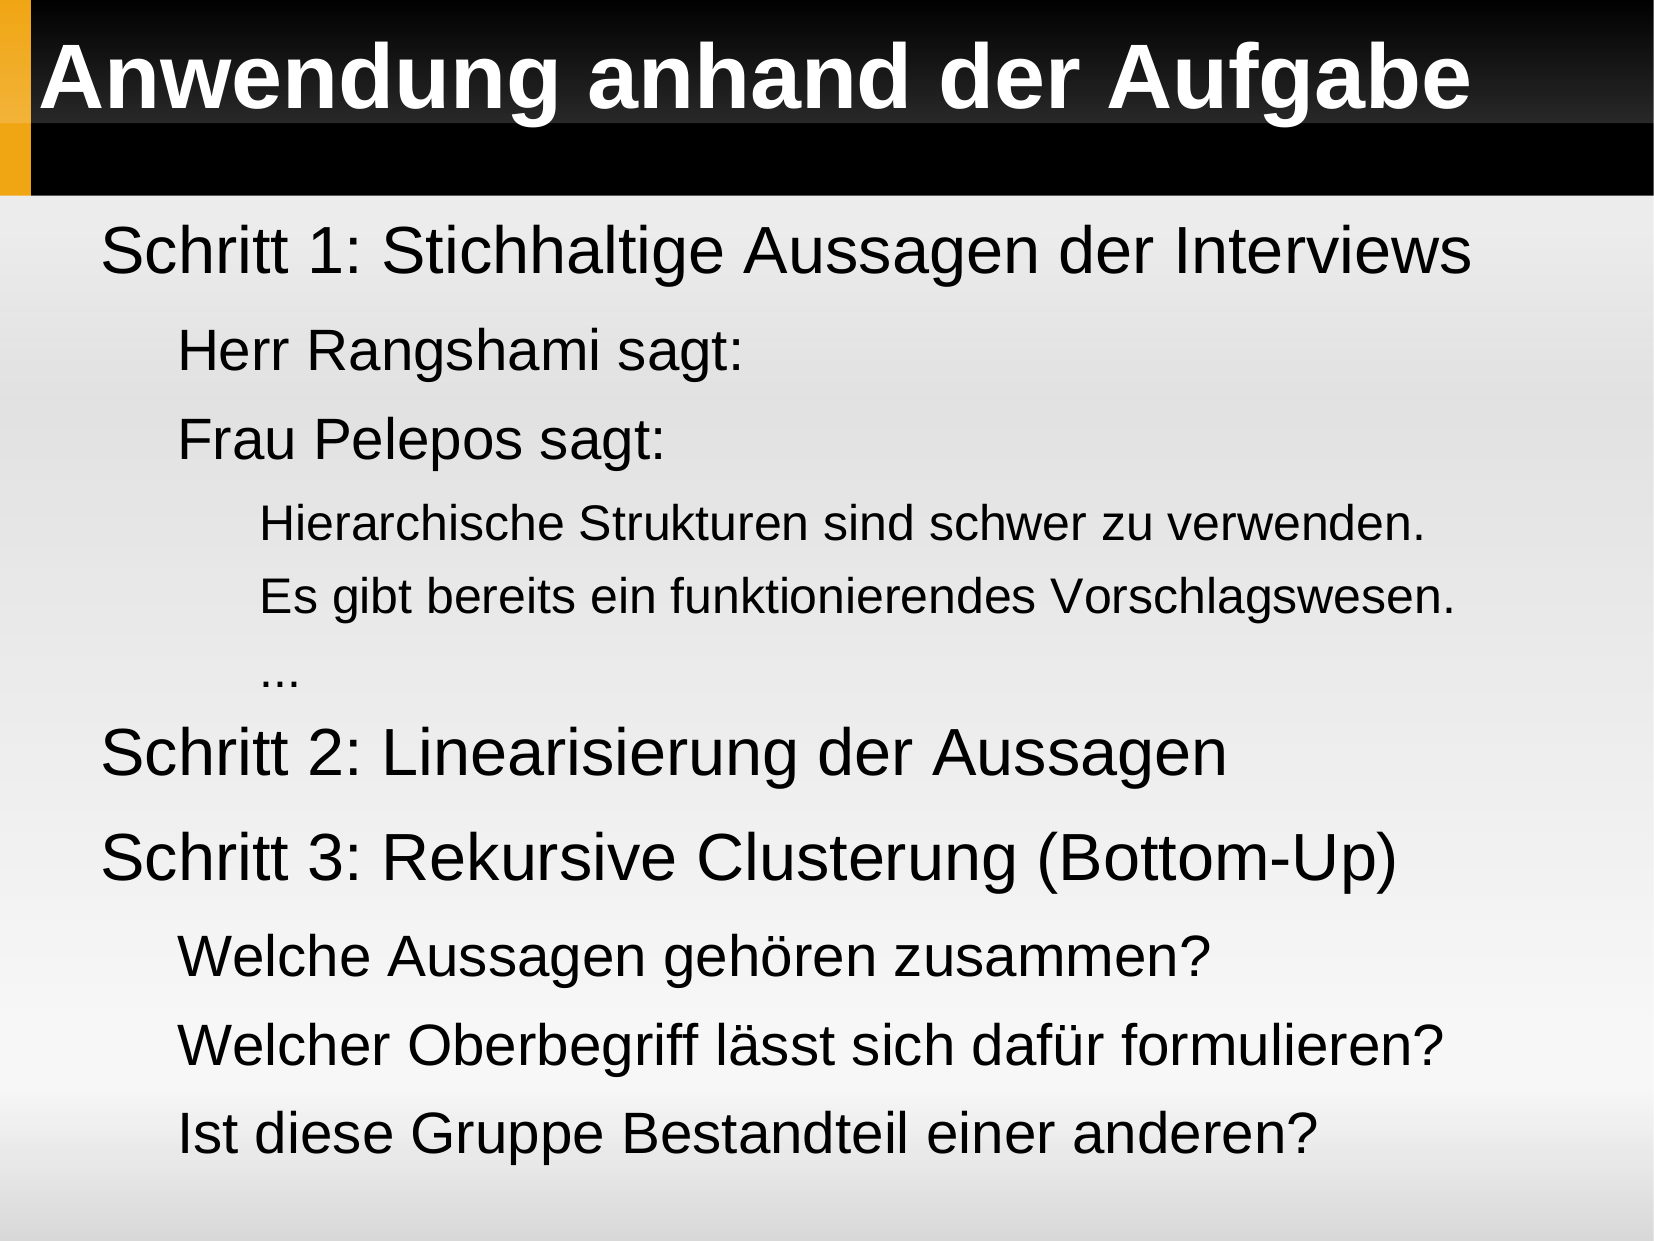

# Anwendung anhand der Aufgabe
Schritt 1: Stichhaltige Aussagen der Interviews
Herr Rangshami sagt:
Frau Pelepos sagt:
Hierarchische Strukturen sind schwer zu verwenden.
Es gibt bereits ein funktionierendes Vorschlagswesen.
...
Schritt 2: Linearisierung der Aussagen
Schritt 3: Rekursive Clusterung (Bottom-Up)
Welche Aussagen gehören zusammen?
Welcher Oberbegriff lässt sich dafür formulieren?
Ist diese Gruppe Bestandteil einer anderen?